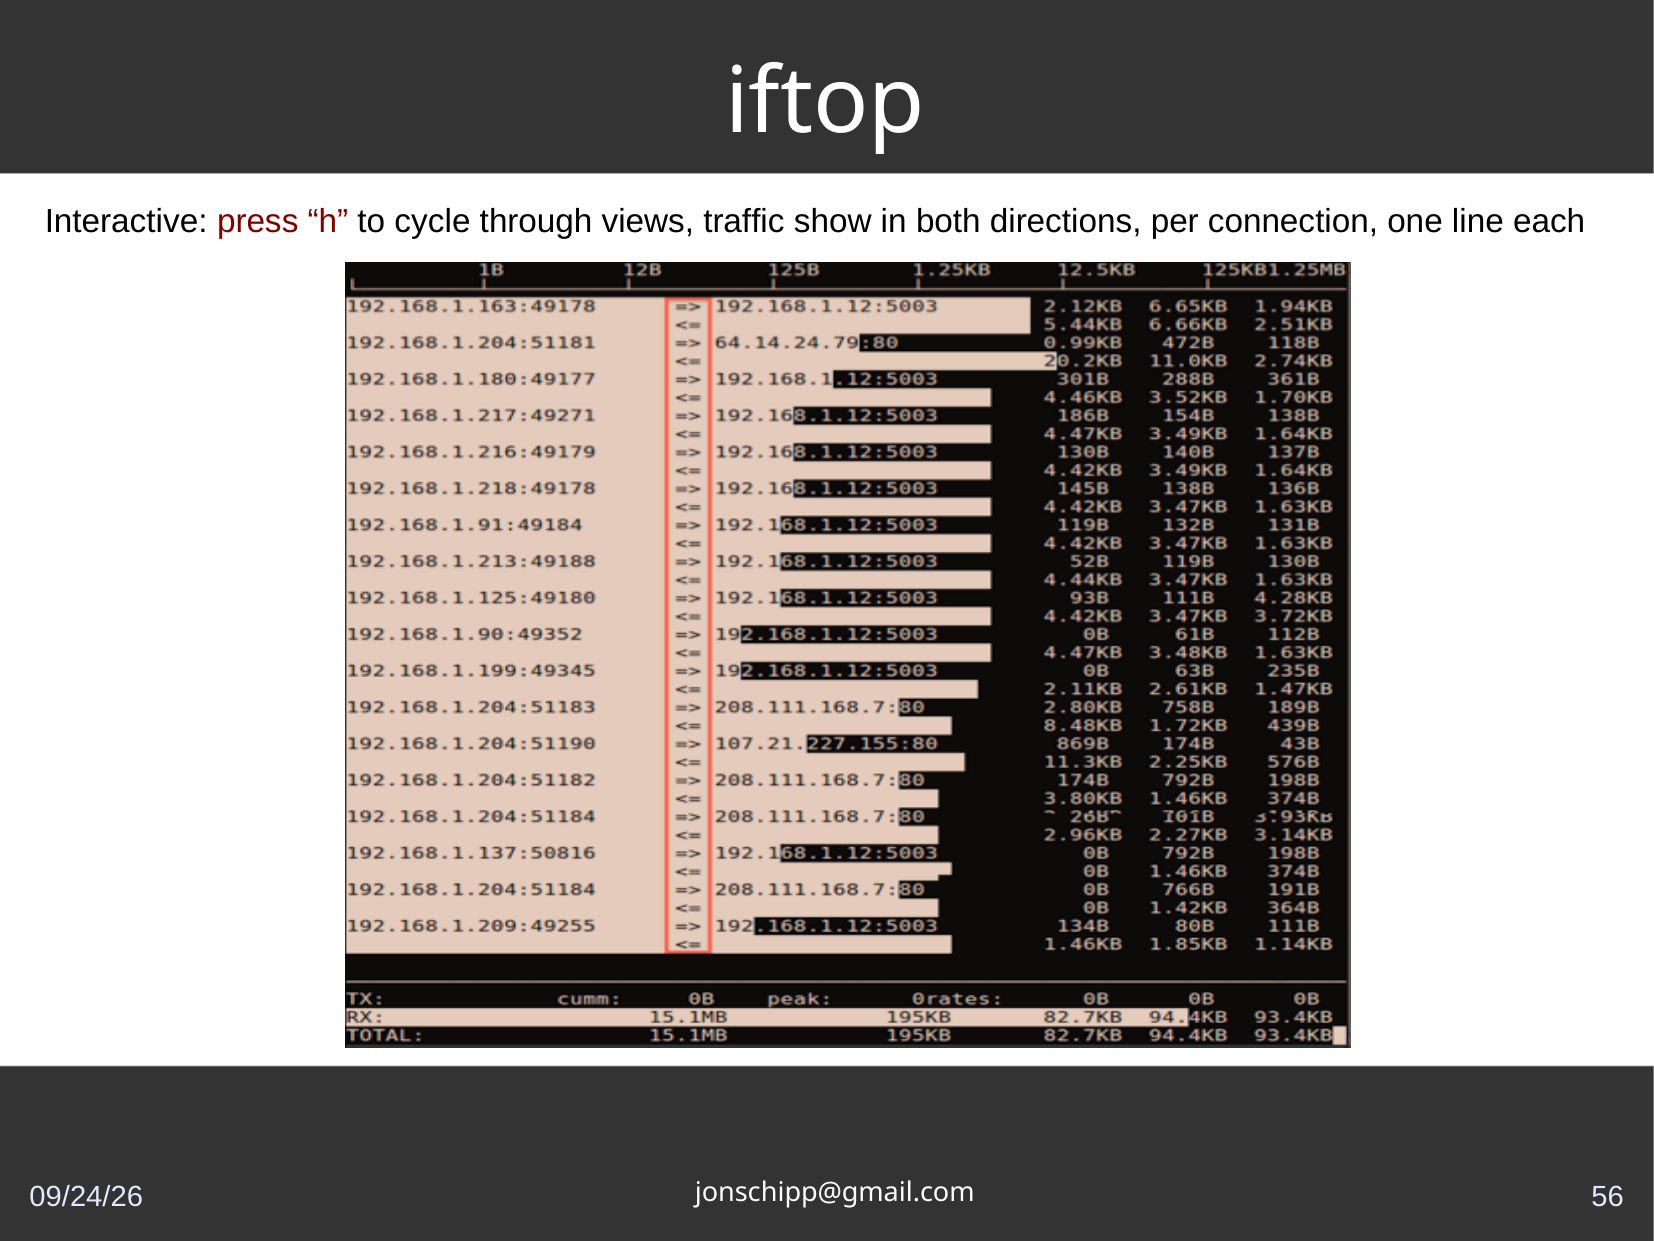

iftop
Interactive: press “h” to cycle through views, traffic show in both directions, per connection, one line each
jonschipp@gmail.com